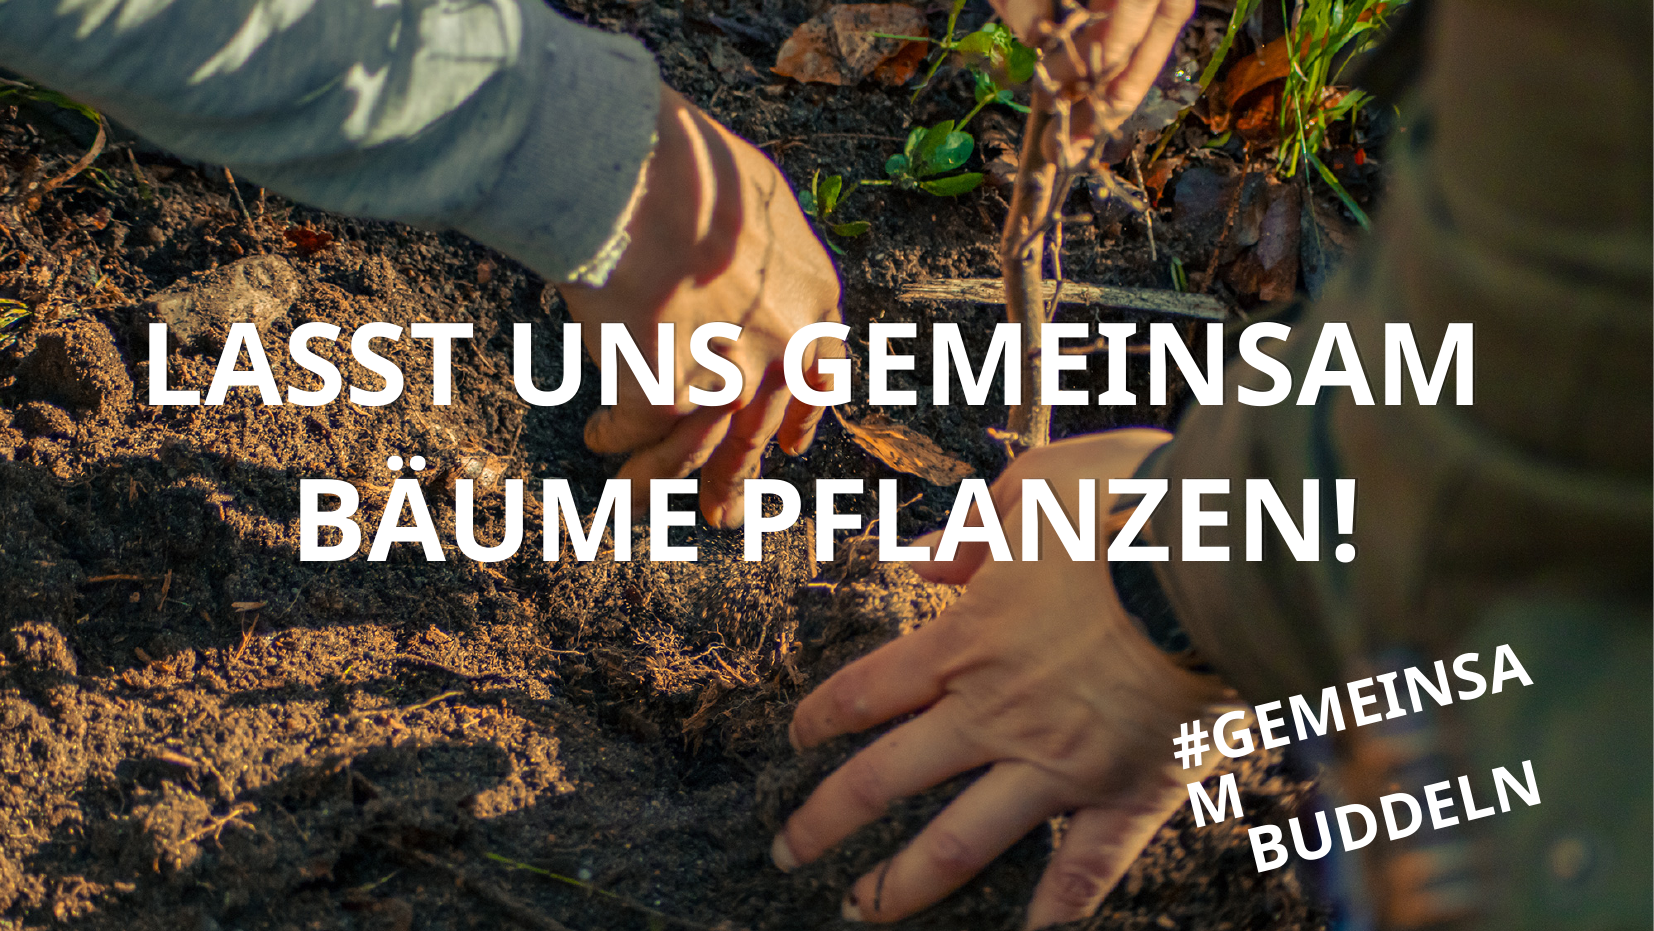

LASST UNS GEMEINSAM
BÄUME PFLANZEN!
# #GEMEINSAM BUDDELN